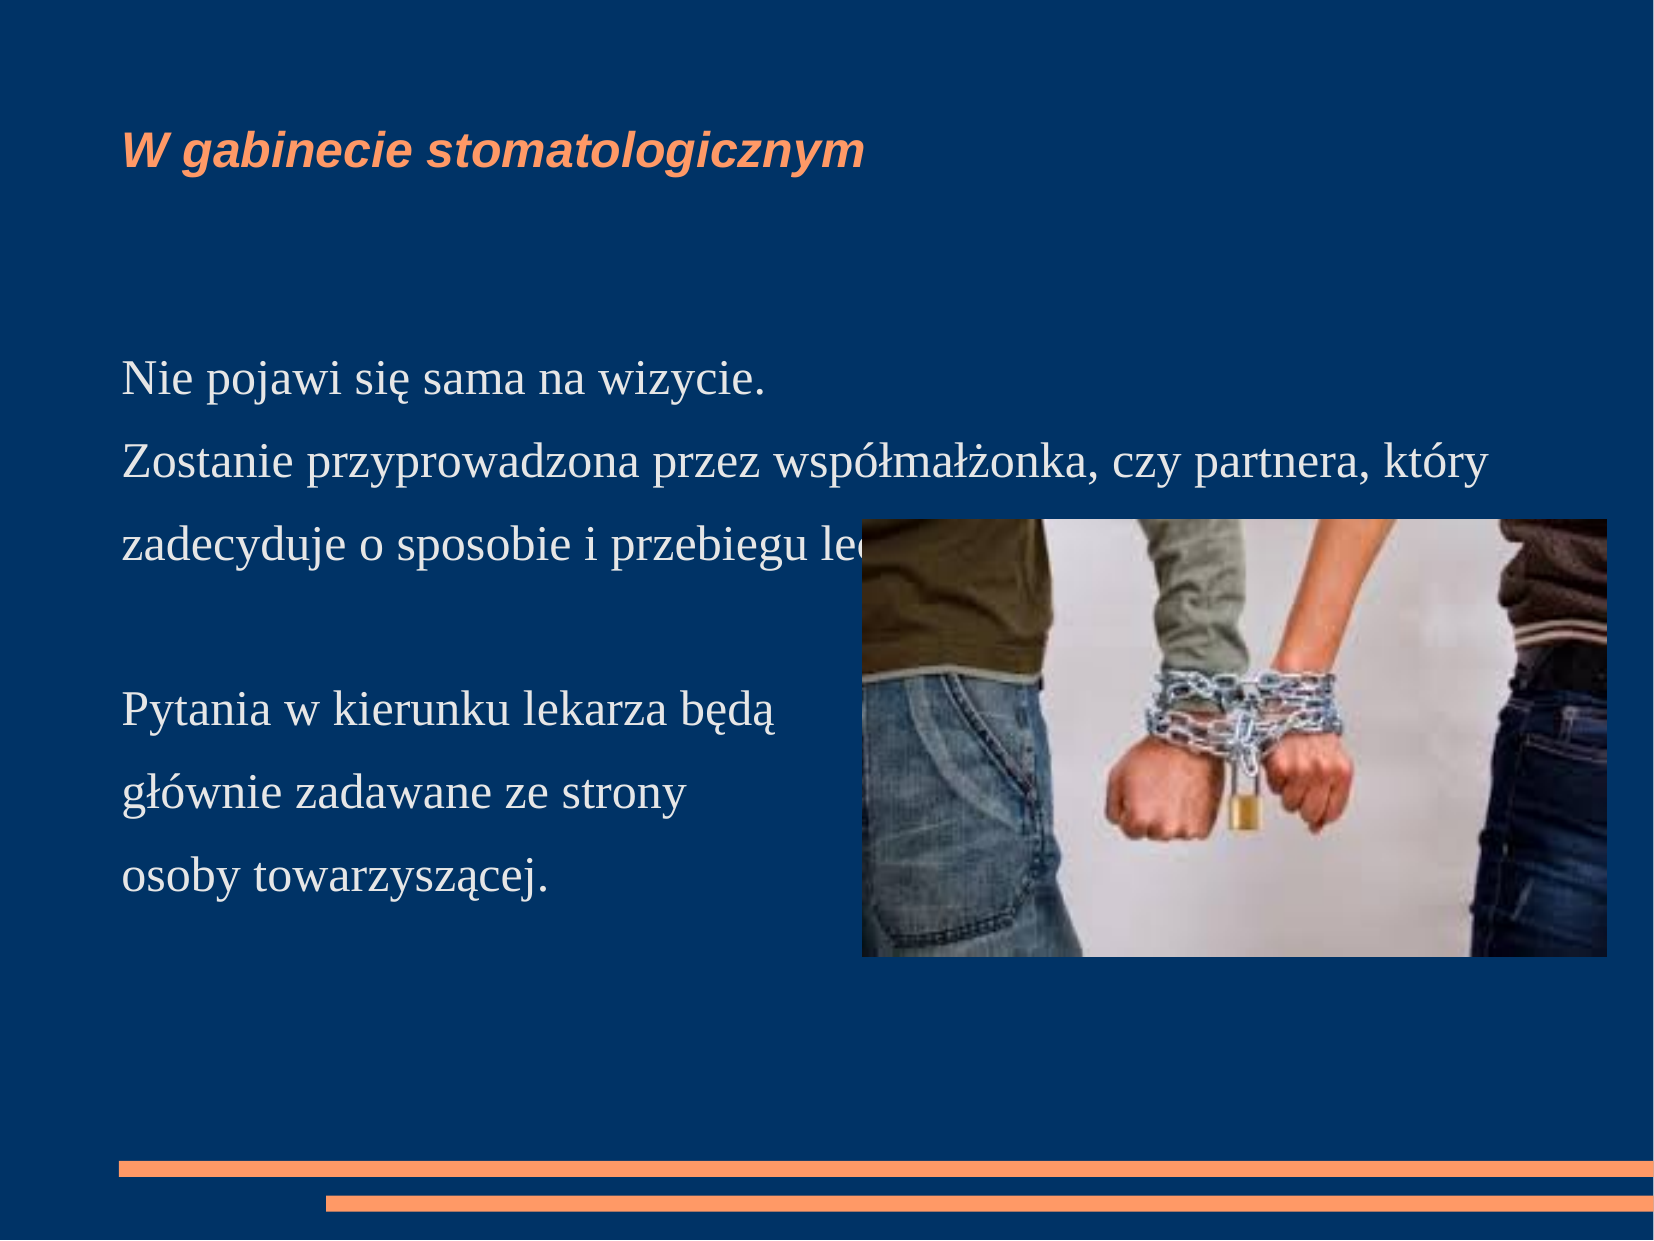

# W gabinecie stomatologicznym
Nie pojawi się sama na wizycie.
Zostanie przyprowadzona przez współmałżonka, czy partnera, który zadecyduje o sposobie i przebiegu leczenia.
Pytania w kierunku lekarza będą
głównie zadawane ze strony
osoby towarzyszącej.